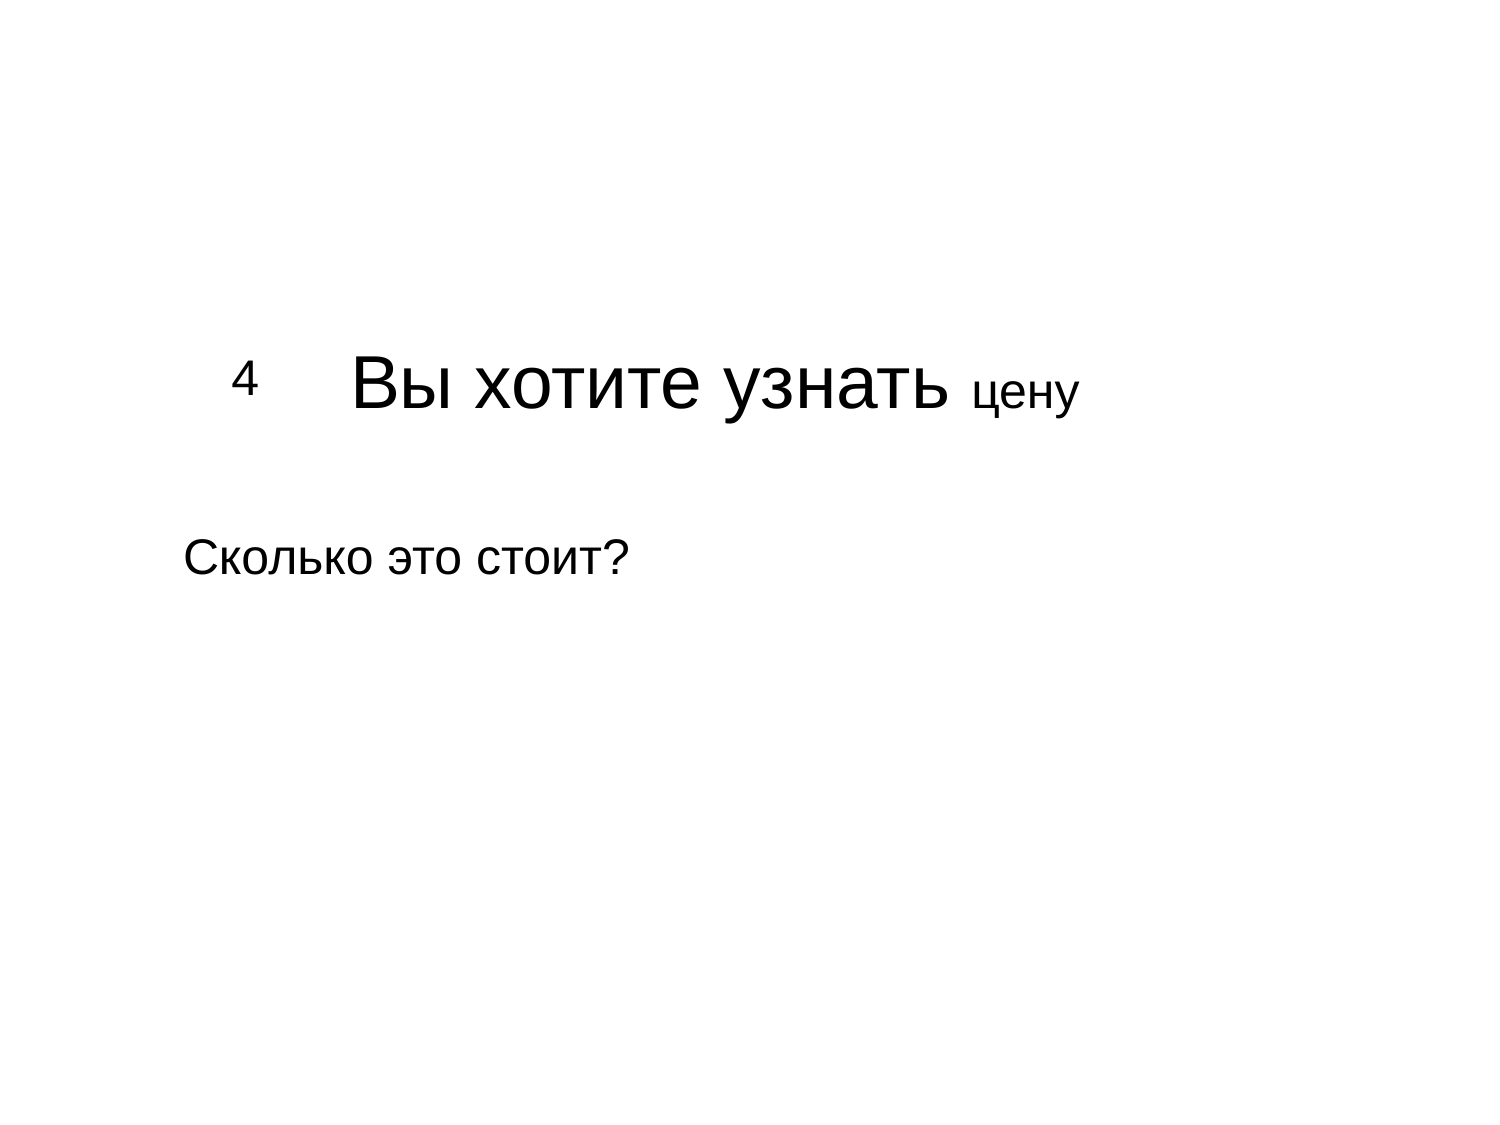

Вы хотите узнать цену
4
Сколько это стоит?